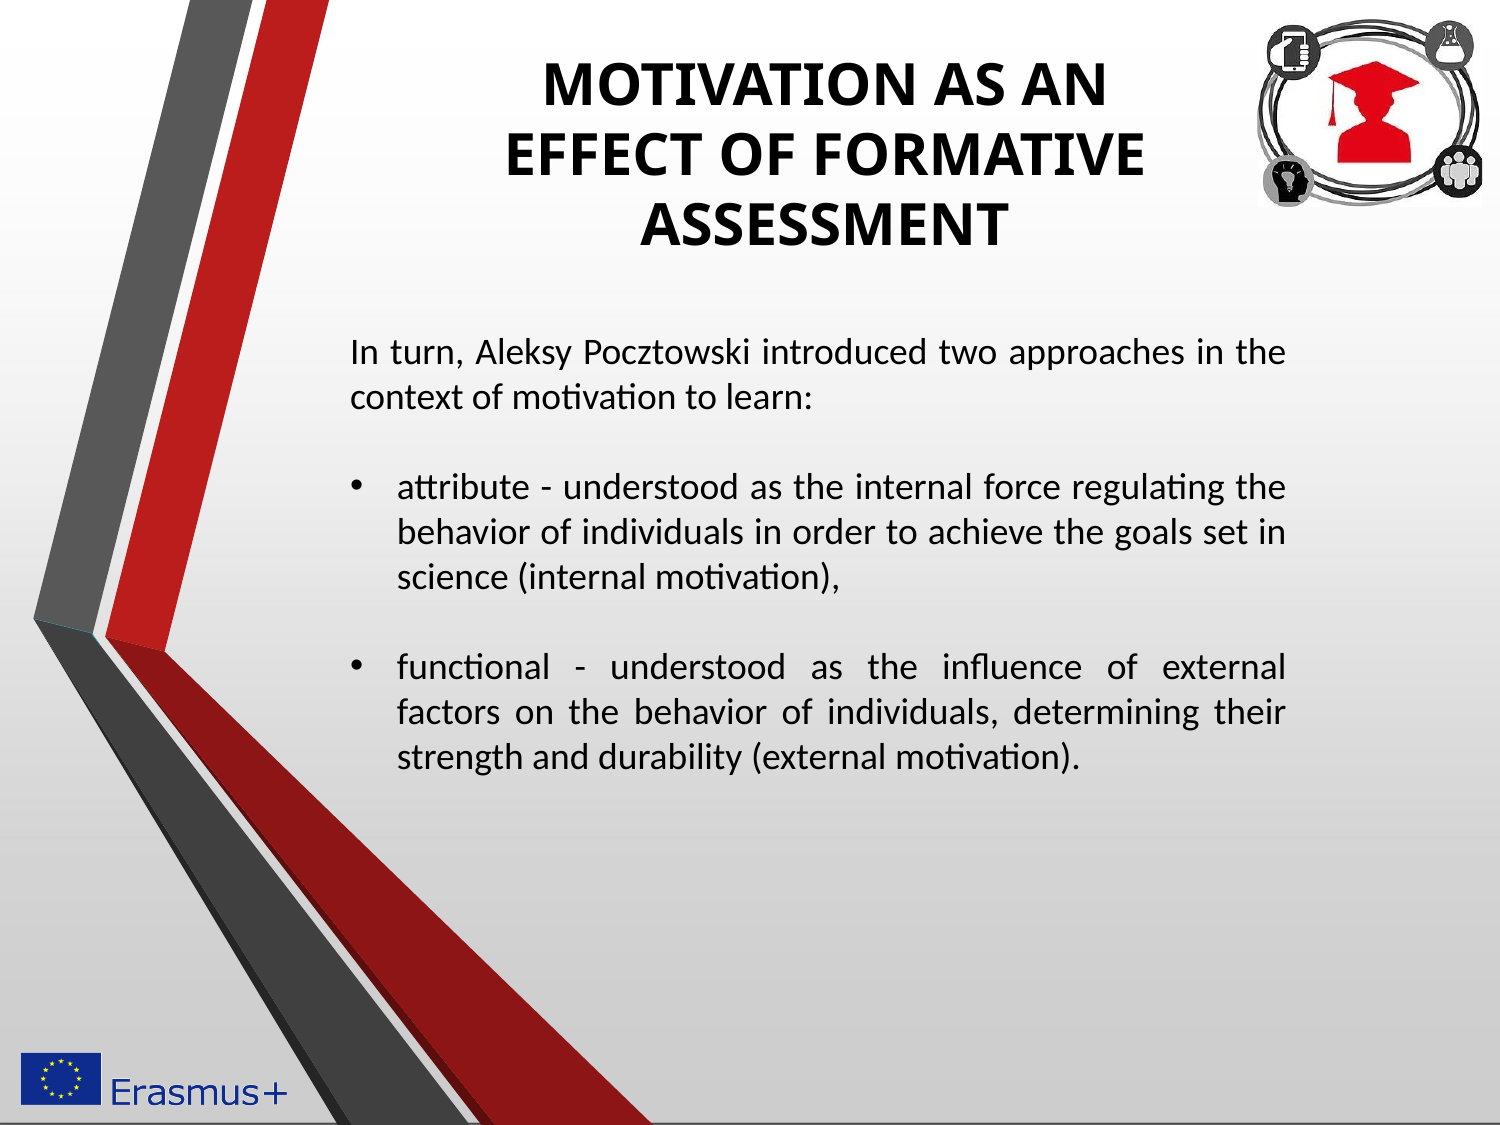

# MOTIVATION AS AN EFFECT OF FORMATIVE ASSESSMENT
In turn, Aleksy Pocztowski introduced two approaches in the context of motivation to learn:
attribute - understood as the internal force regulating the behavior of individuals in order to achieve the goals set in science (internal motivation),
functional - understood as the influence of external factors on the behavior of individuals, determining their strength and durability (external motivation).